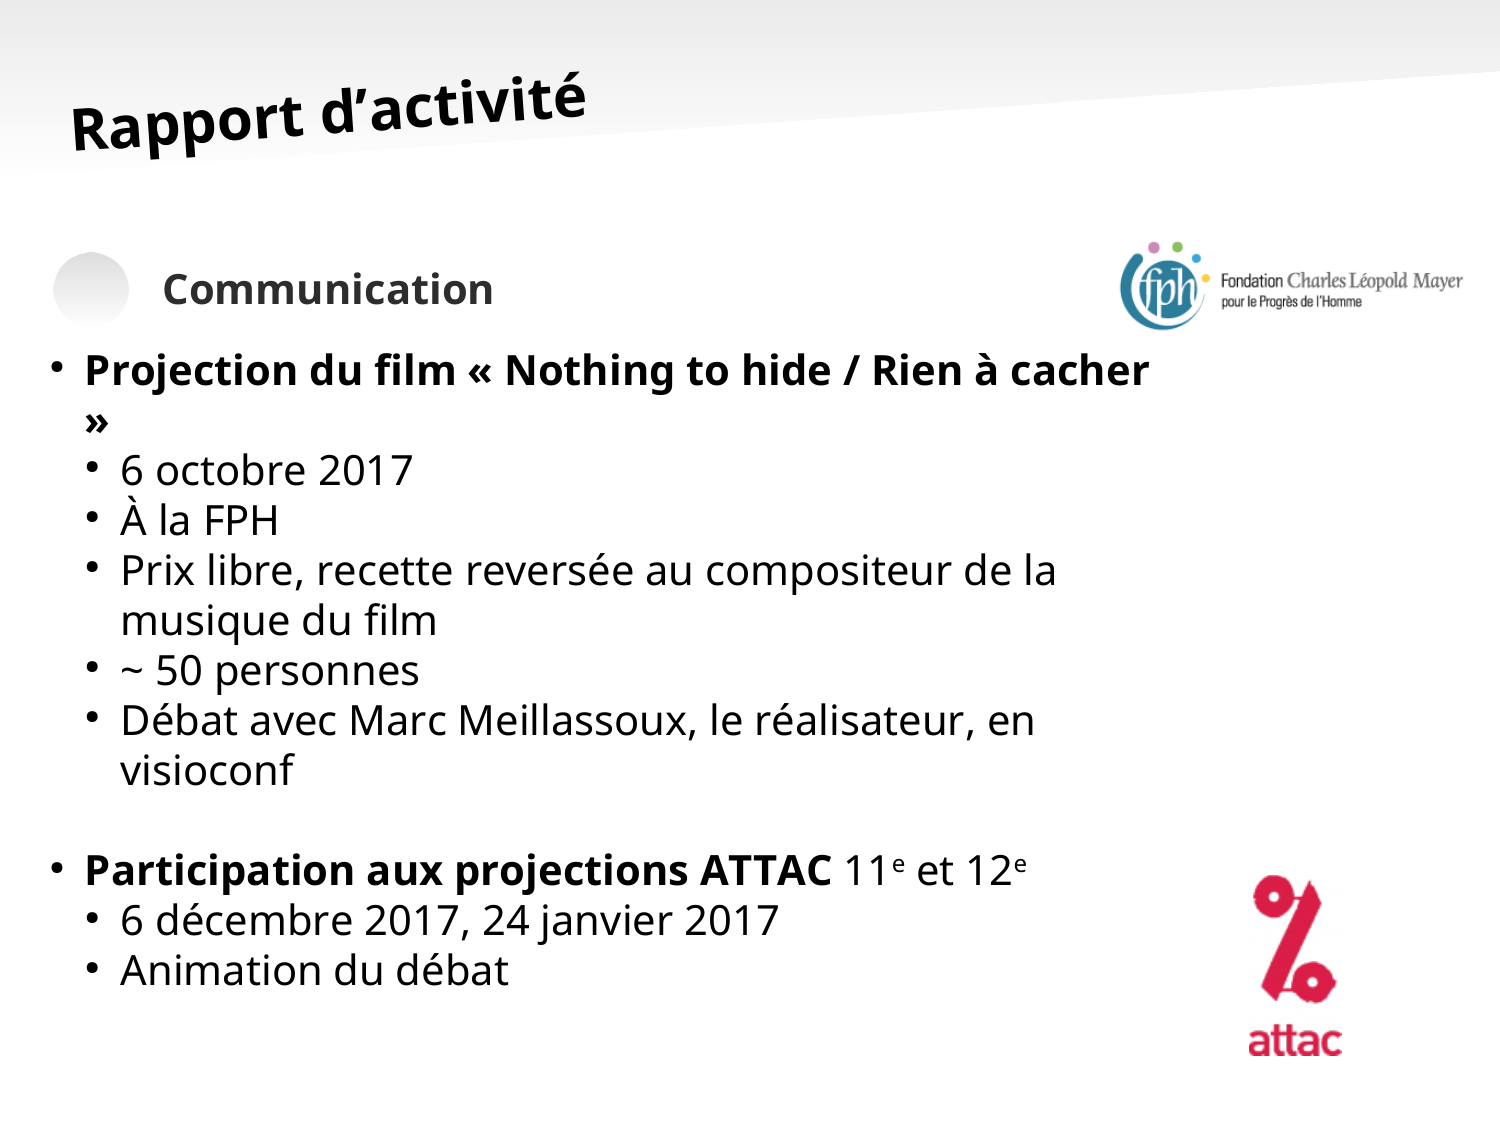

Rapport d’activité
Communication
Projection du film « Nothing to hide / Rien à cacher »
6 octobre 2017
À la FPH
Prix libre, recette reversée au compositeur de la musique du film
~ 50 personnes
Débat avec Marc Meillassoux, le réalisateur, en visioconf
Participation aux projections ATTAC 11e et 12e
6 décembre 2017, 24 janvier 2017
Animation du débat
5